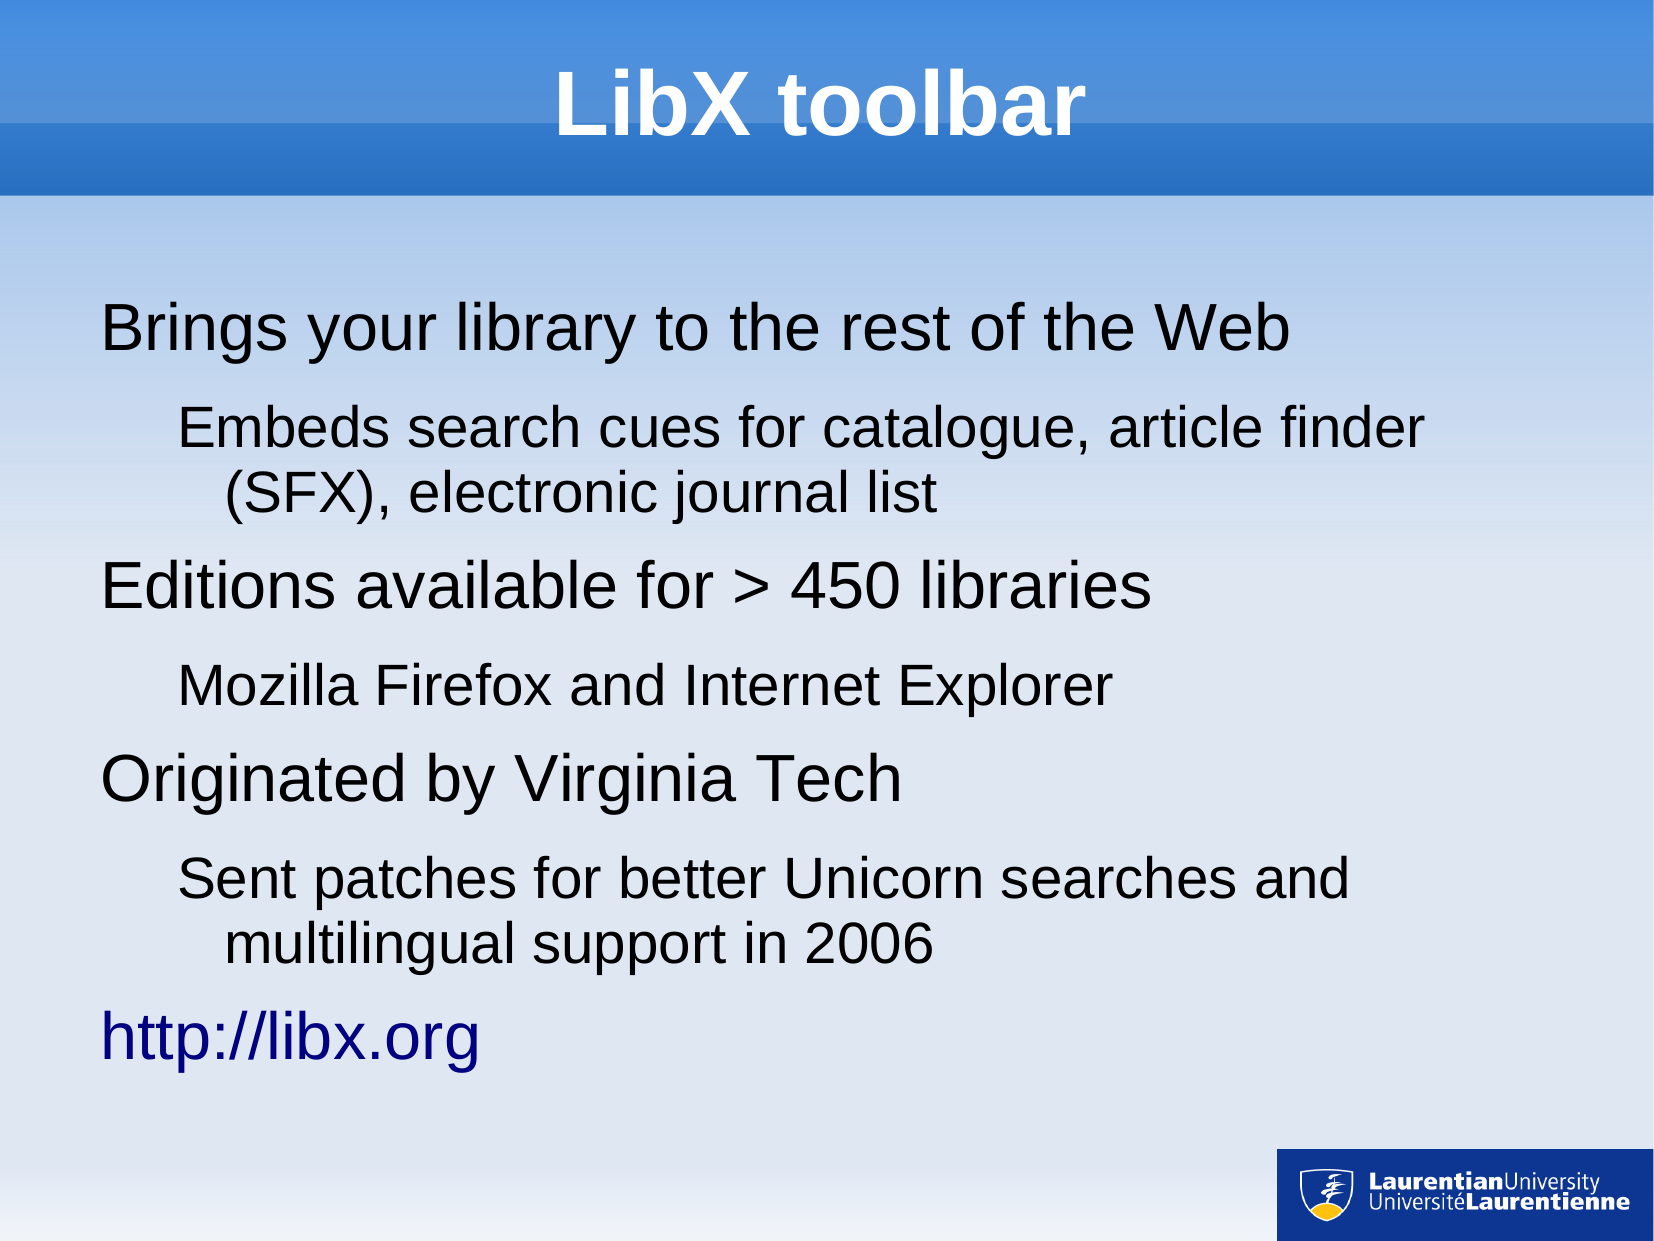

# LibX toolbar
Brings your library to the rest of the Web
Embeds search cues for catalogue, article finder (SFX), electronic journal list
Editions available for > 450 libraries
Mozilla Firefox and Internet Explorer
Originated by Virginia Tech
Sent patches for better Unicorn searches and multilingual support in 2006
http://libx.org